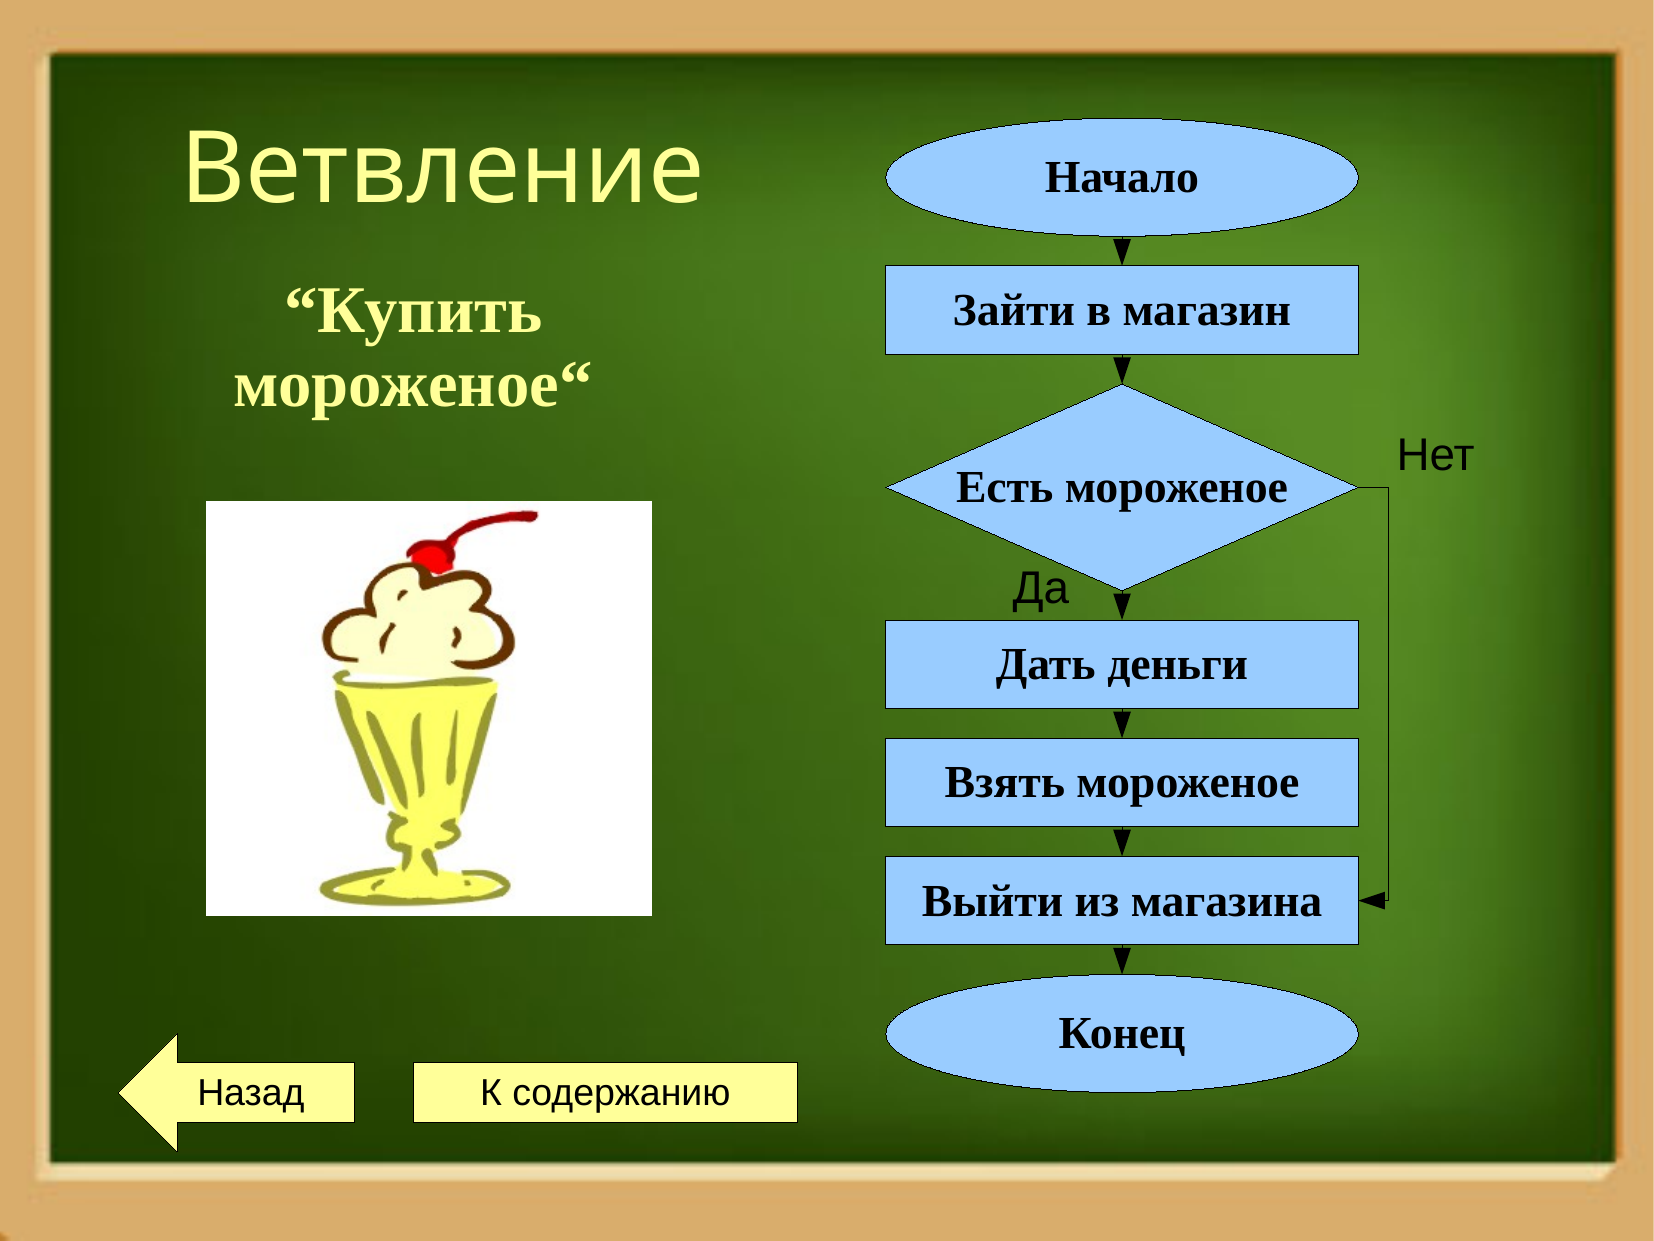

Ветвление
Начало
“Купить мороженое“
Зайти в магазин
Есть мороженое
Нет
Да
Дать деньги
Взять мороженое
Выйти из магазина
Конец
Назад
К содержанию